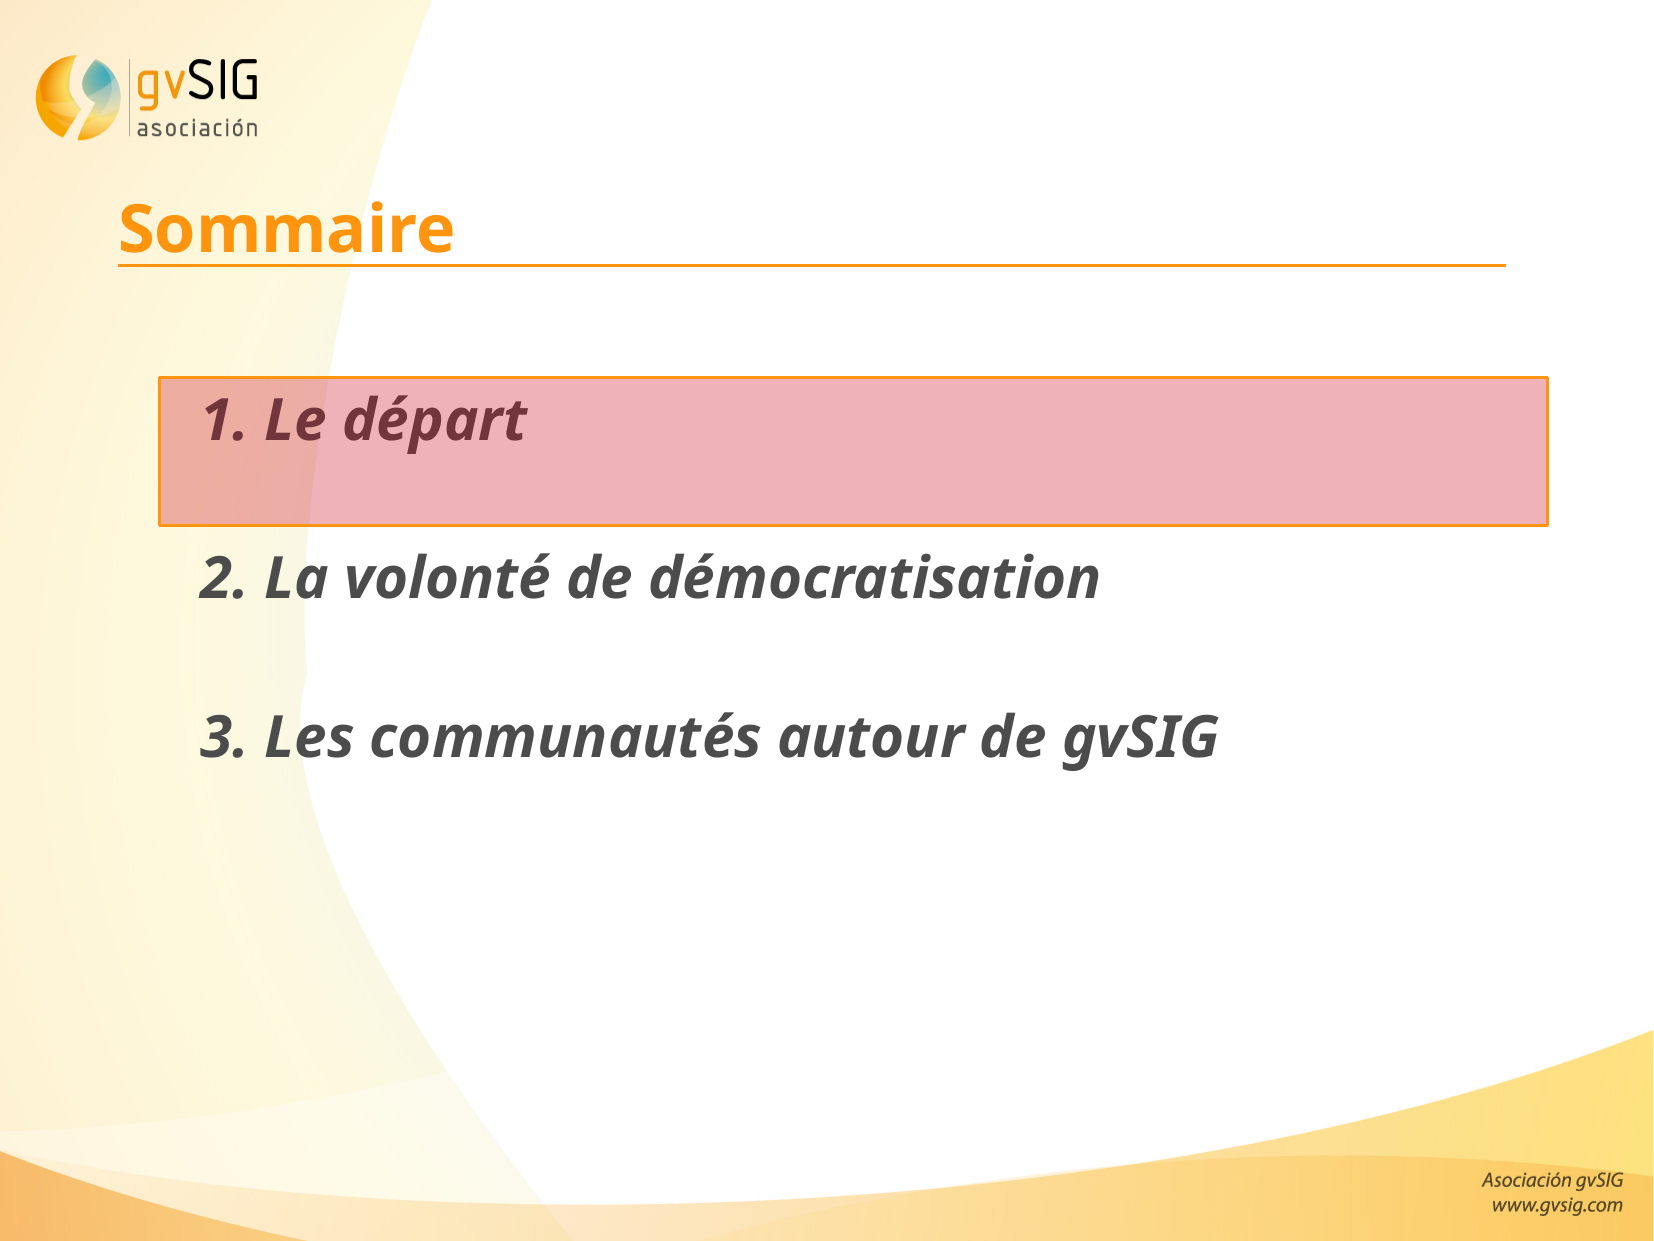

# Sommaire
1. Le départ
2. La volonté de démocratisation
3. Les communautés autour de gvSIG